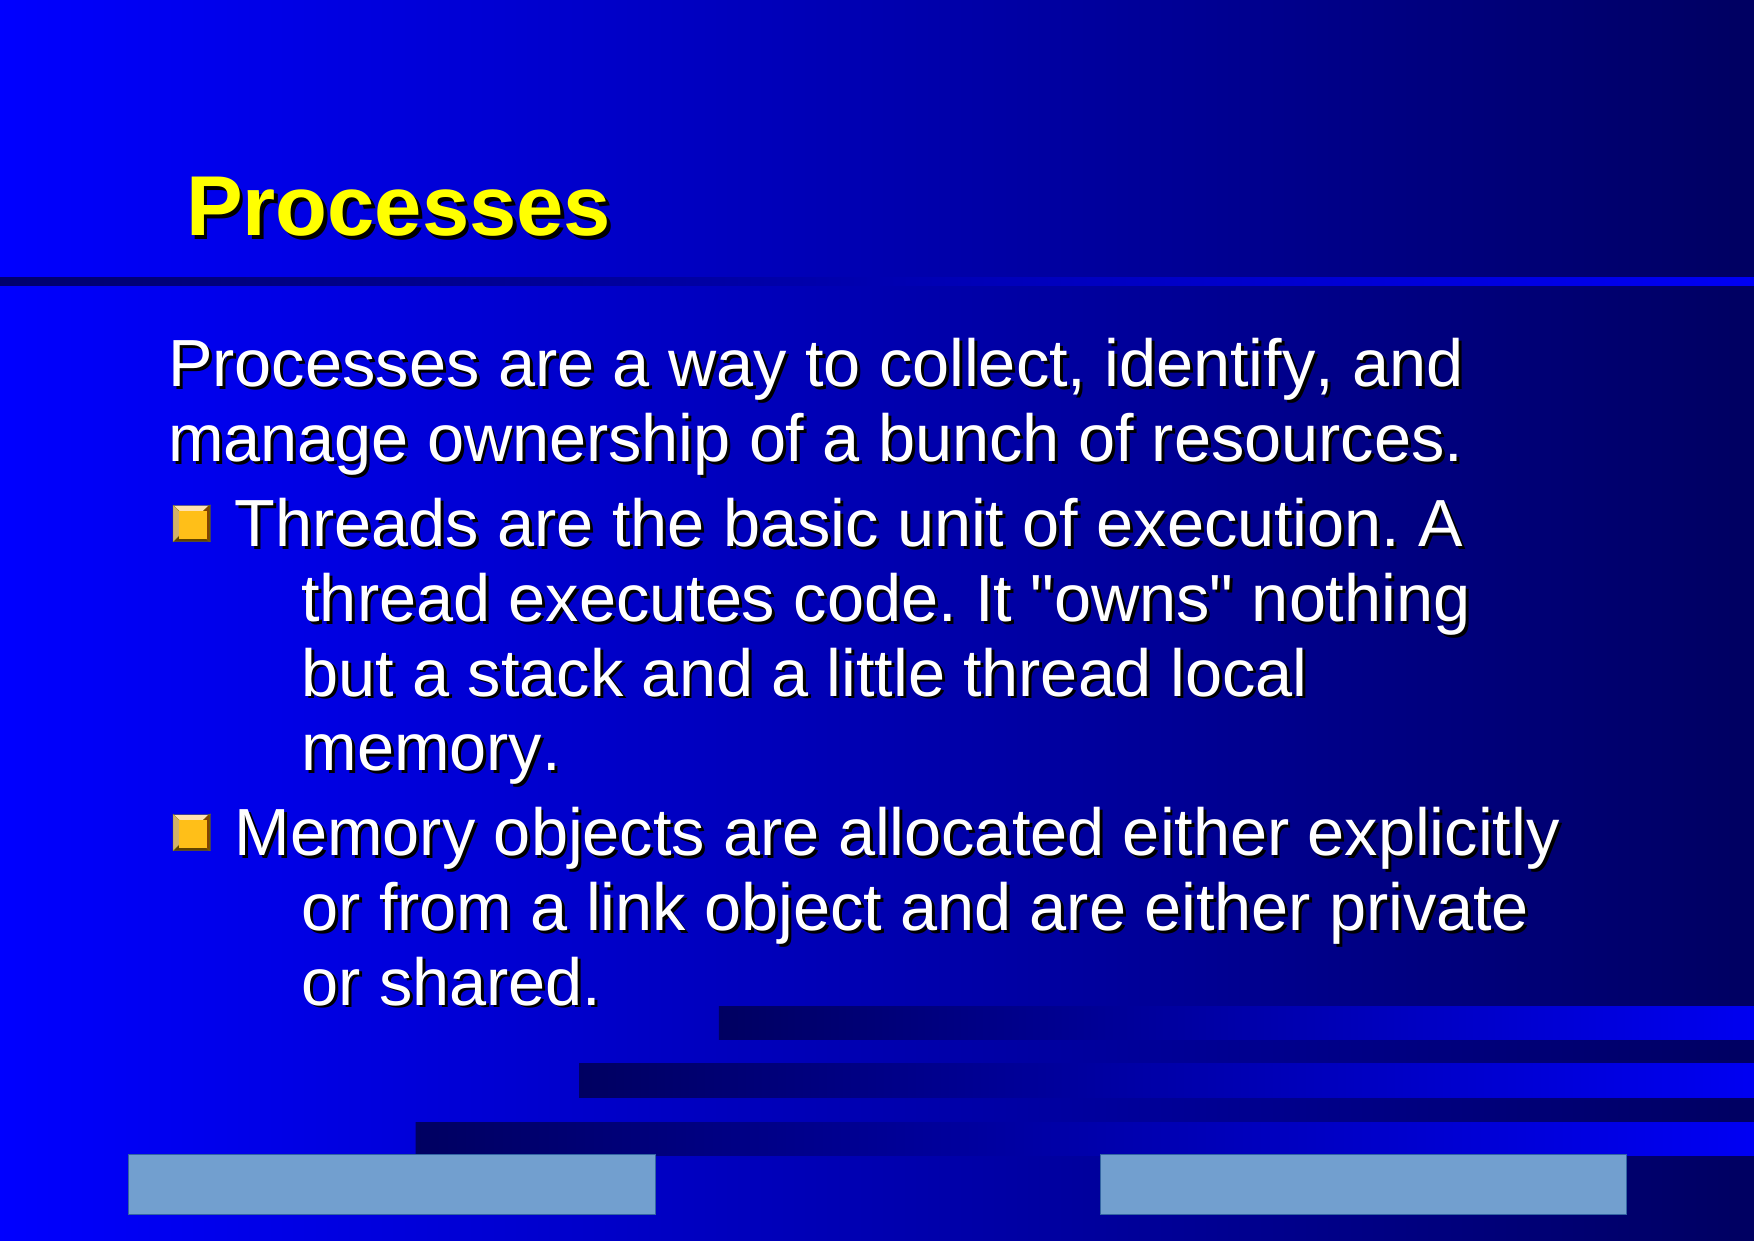

Processes
Processes are a way to collect, identify, and manage ownership of a bunch of resources.
Threads are the basic unit of execution. A thread executes code. It "owns" nothing but a stack and a little thread local memory.
Memory objects are allocated either explicitly or from a link object and are either private or shared.